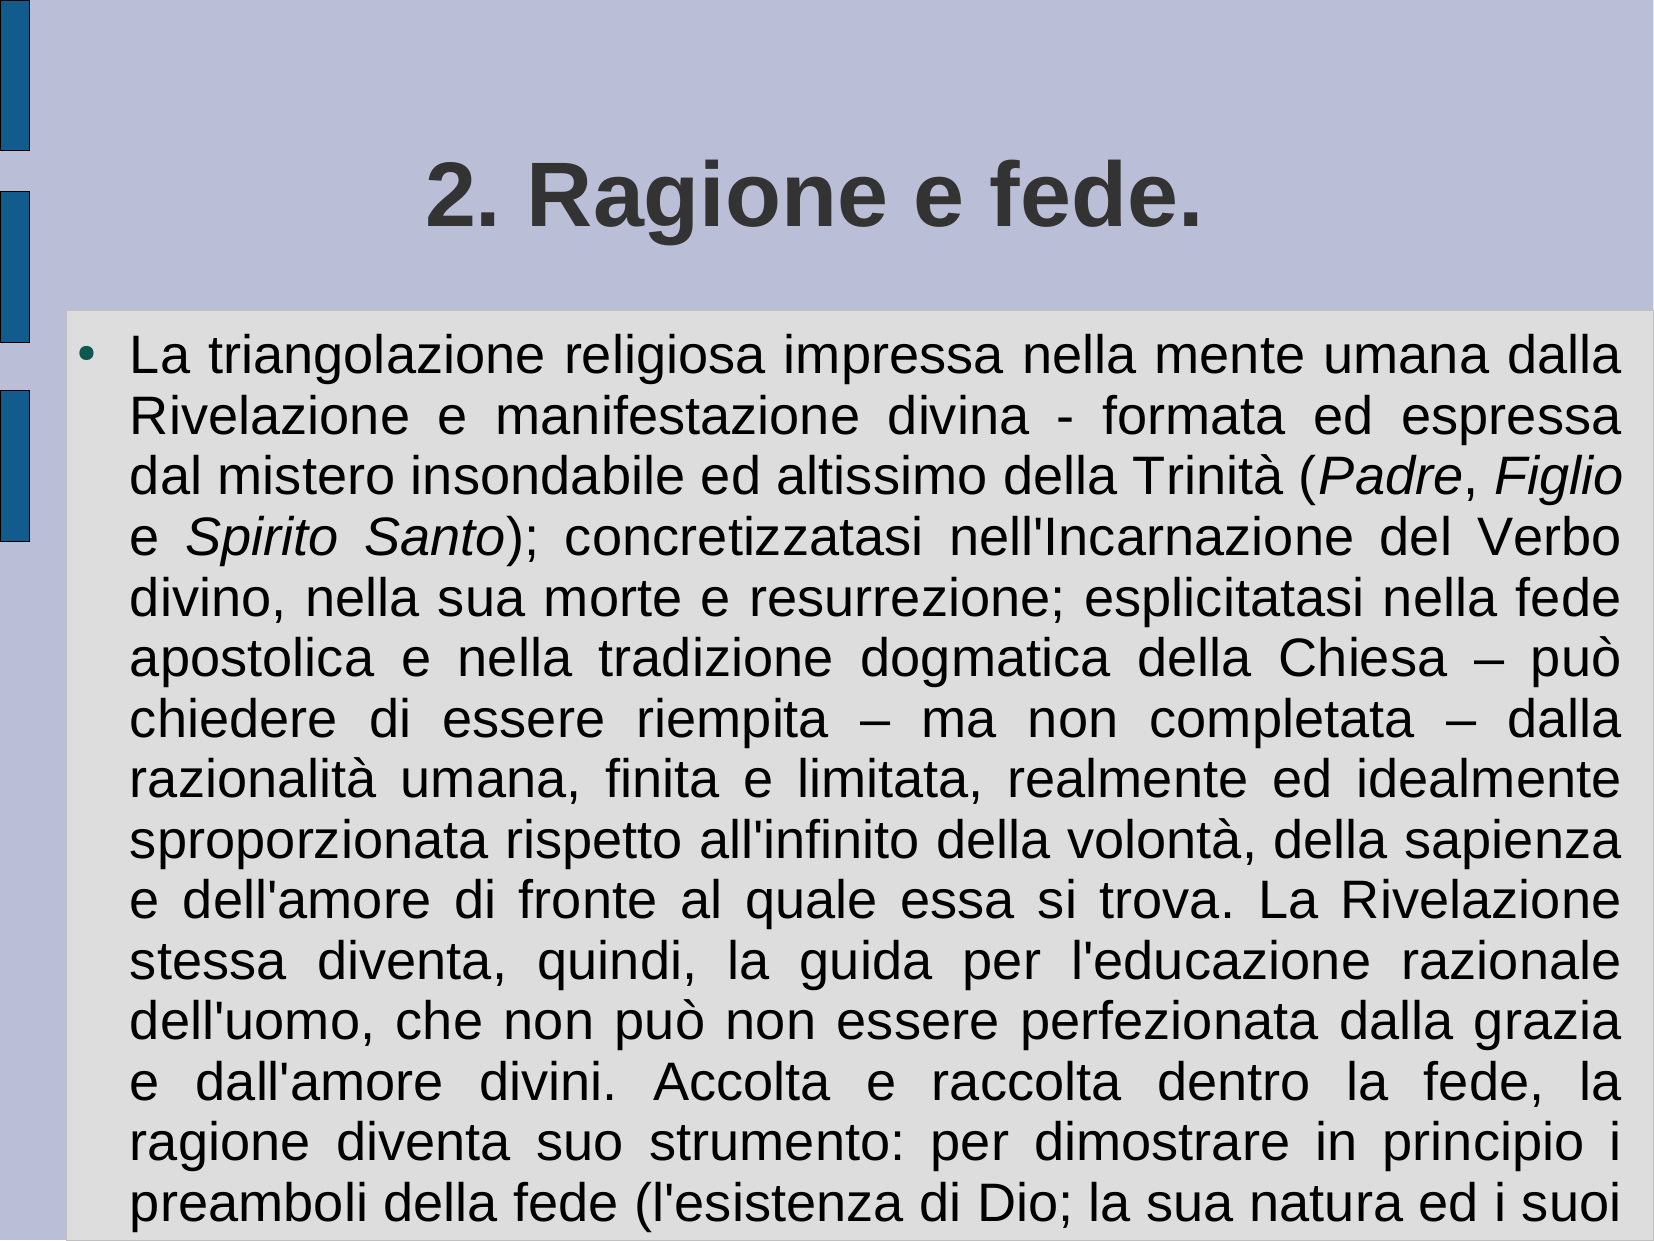

# 2. Ragione e fede.
La triangolazione religiosa impressa nella mente umana dalla Rivelazione e manifestazione divina - formata ed espressa dal mistero insondabile ed altissimo della Trinità (Padre, Figlio e Spirito Santo); concretizzatasi nell'Incarnazione del Verbo divino, nella sua morte e resurrezione; esplicitatasi nella fede apostolica e nella tradizione dogmatica della Chiesa – può chiedere di essere riempita – ma non completata – dalla razionalità umana, finita e limitata, realmente ed idealmente sproporzionata rispetto all'infinito della volontà, della sapienza e dell'amore di fronte al quale essa si trova. La Rivelazione stessa diventa, quindi, la guida per l'educazione razionale dell'uomo, che non può non essere perfezionata dalla grazia e dall'amore divini. Accolta e raccolta dentro la fede, la ragione diventa suo strumento: per dimostrare in principio i preamboli della fede (l'esistenza di Dio; la sua natura ed i suoi